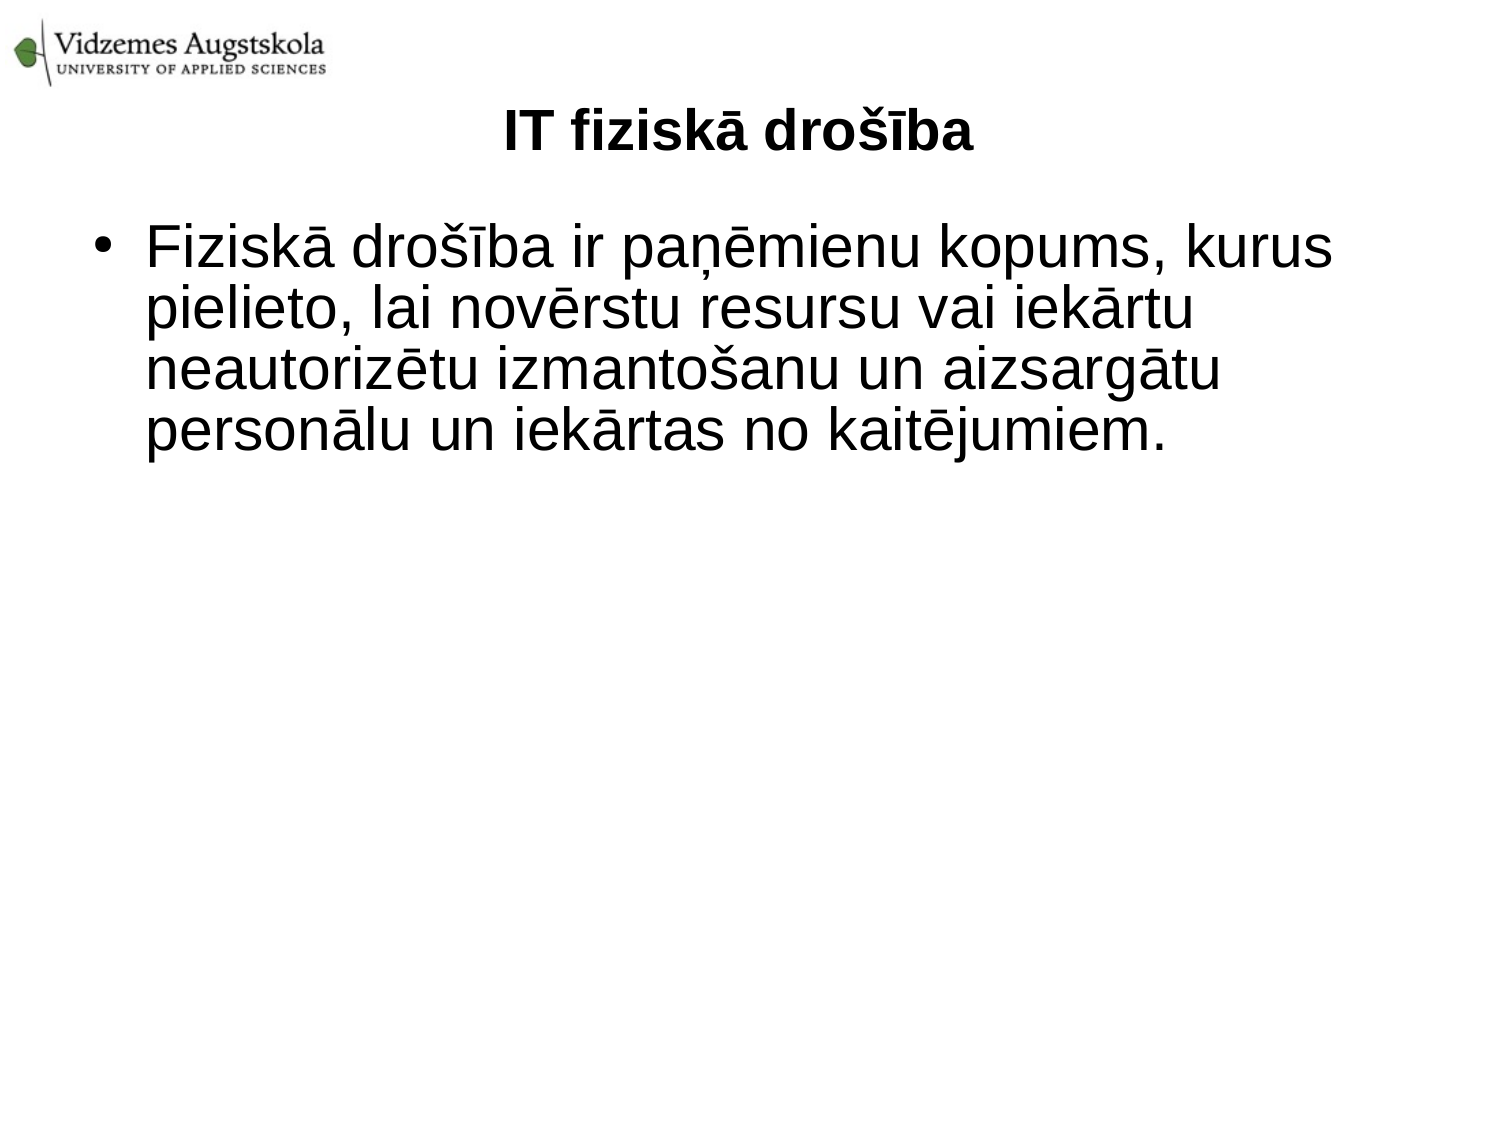

# IT fiziskā drošība
Fiziskā drošība ir paņēmienu kopums, kurus pielieto, lai novērstu resursu vai iekārtu neautorizētu izmantošanu un aizsargātu personālu un iekārtas no kaitējumiem.